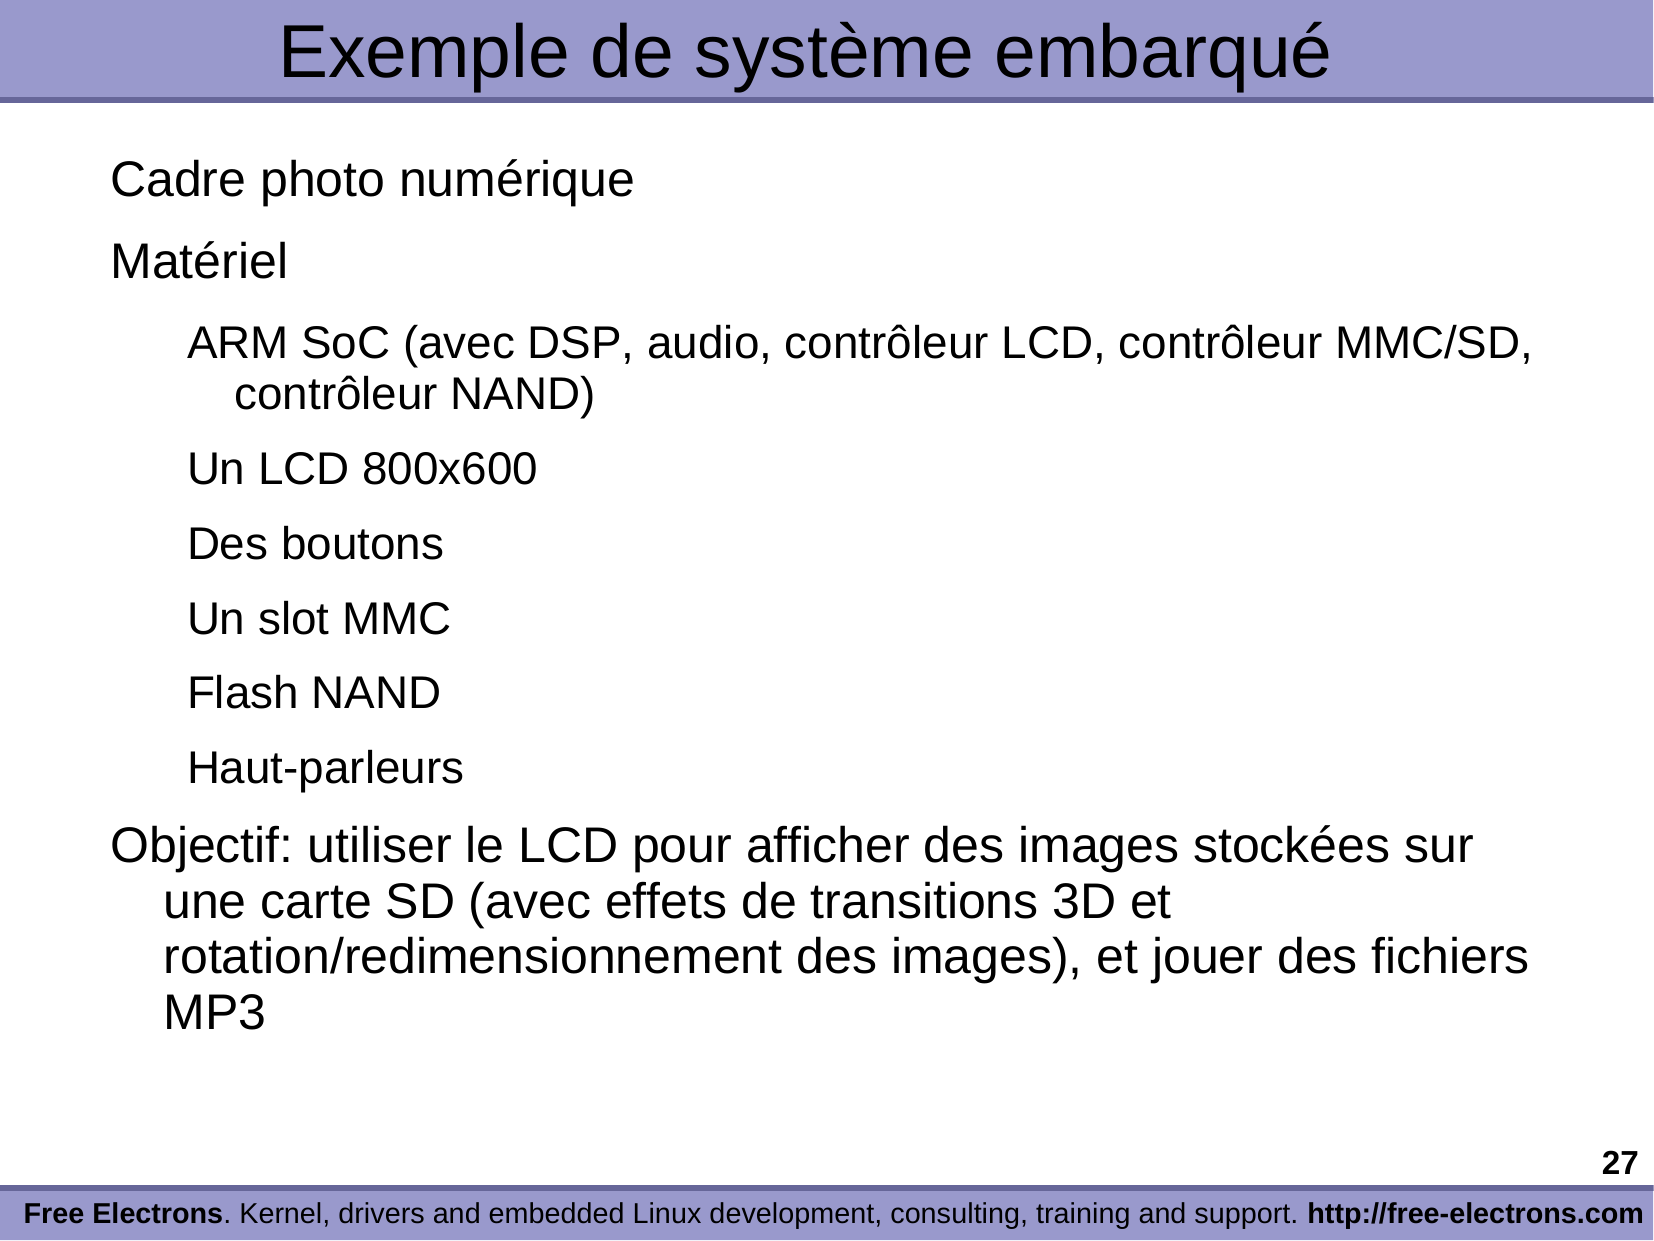

# Exemple de système embarqué
Cadre photo numérique
Matériel
ARM SoC (avec DSP, audio, contrôleur LCD, contrôleur MMC/SD, contrôleur NAND)
Un LCD 800x600
Des boutons
Un slot MMC
Flash NAND
Haut-parleurs
Objectif: utiliser le LCD pour afficher des images stockées sur une carte SD (avec effets de transitions 3D et rotation/redimensionnement des images), et jouer des fichiers MP3